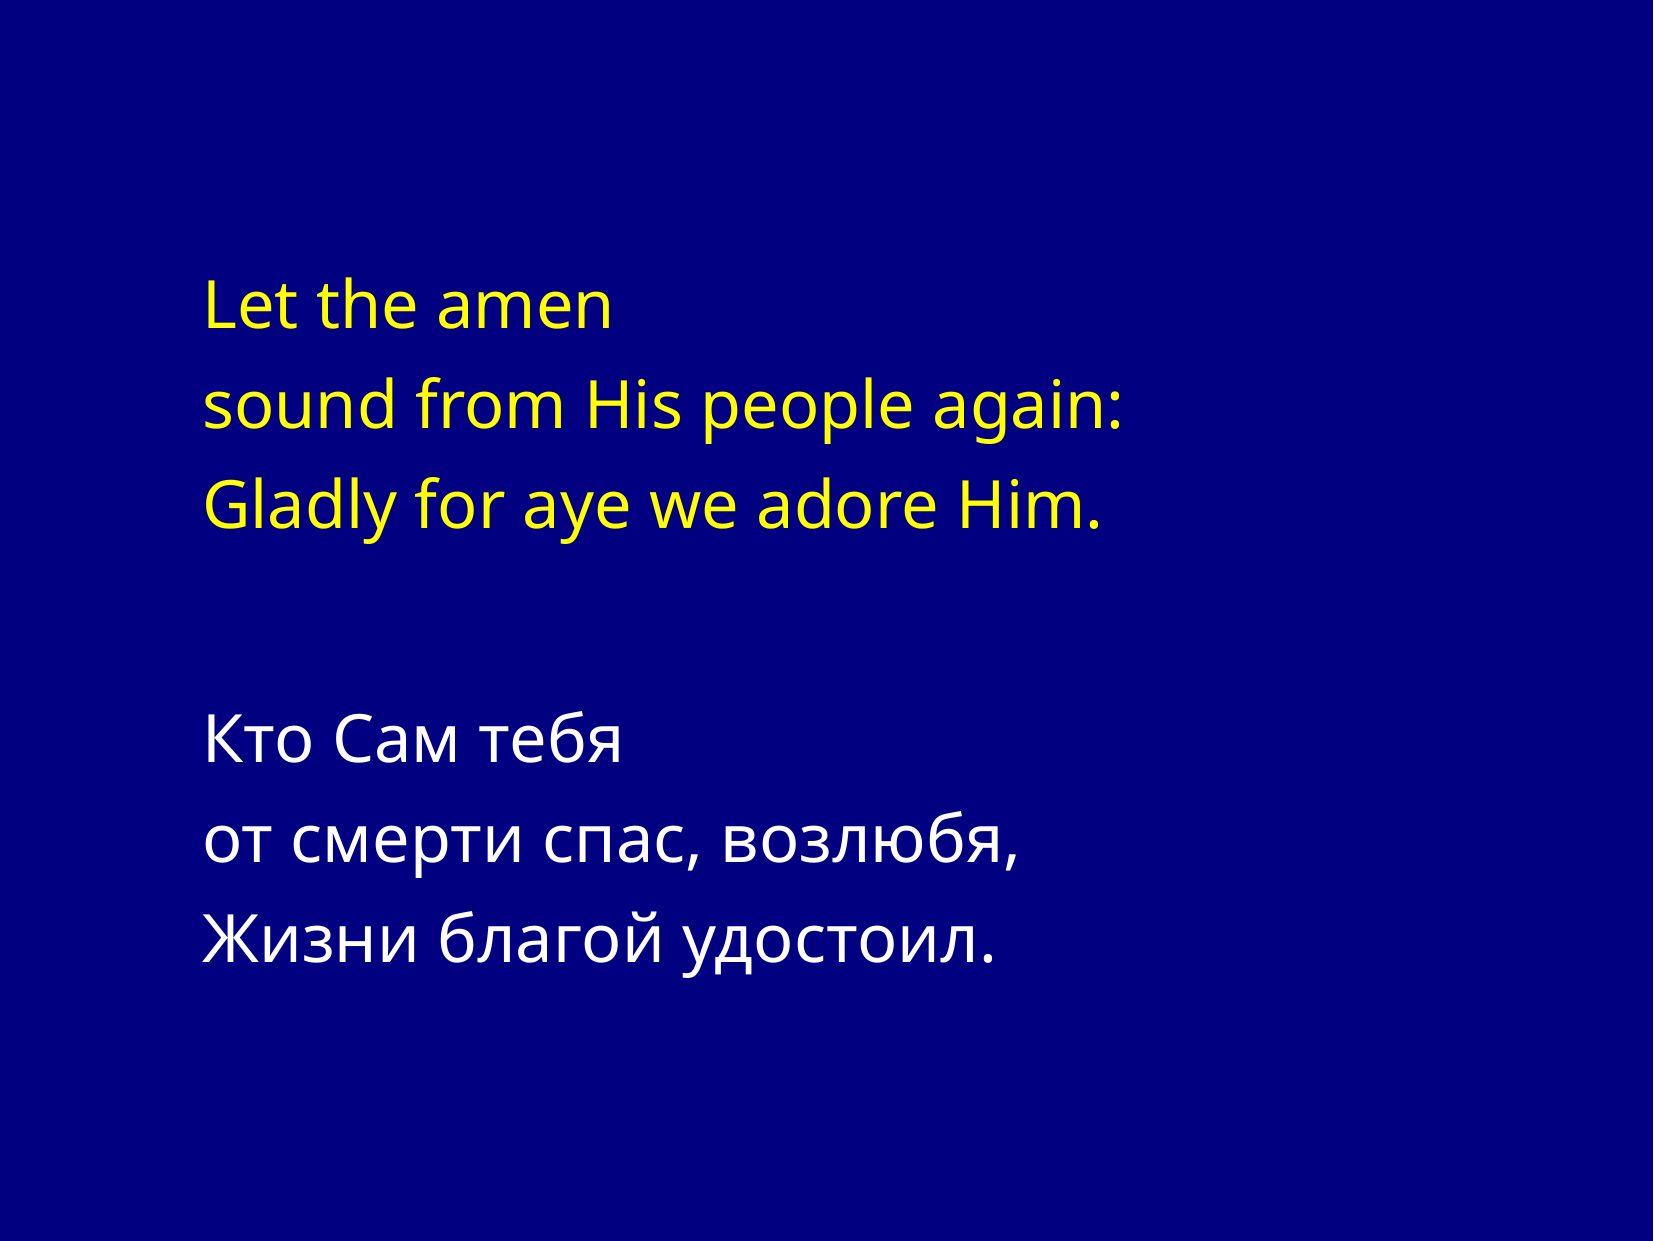

Let the amen
	sound from His people again:
	Gladly for aye we adore Him.
	Кто Сам тебя
	от смерти спас, возлюбя,
	Жизни благой удостоил.